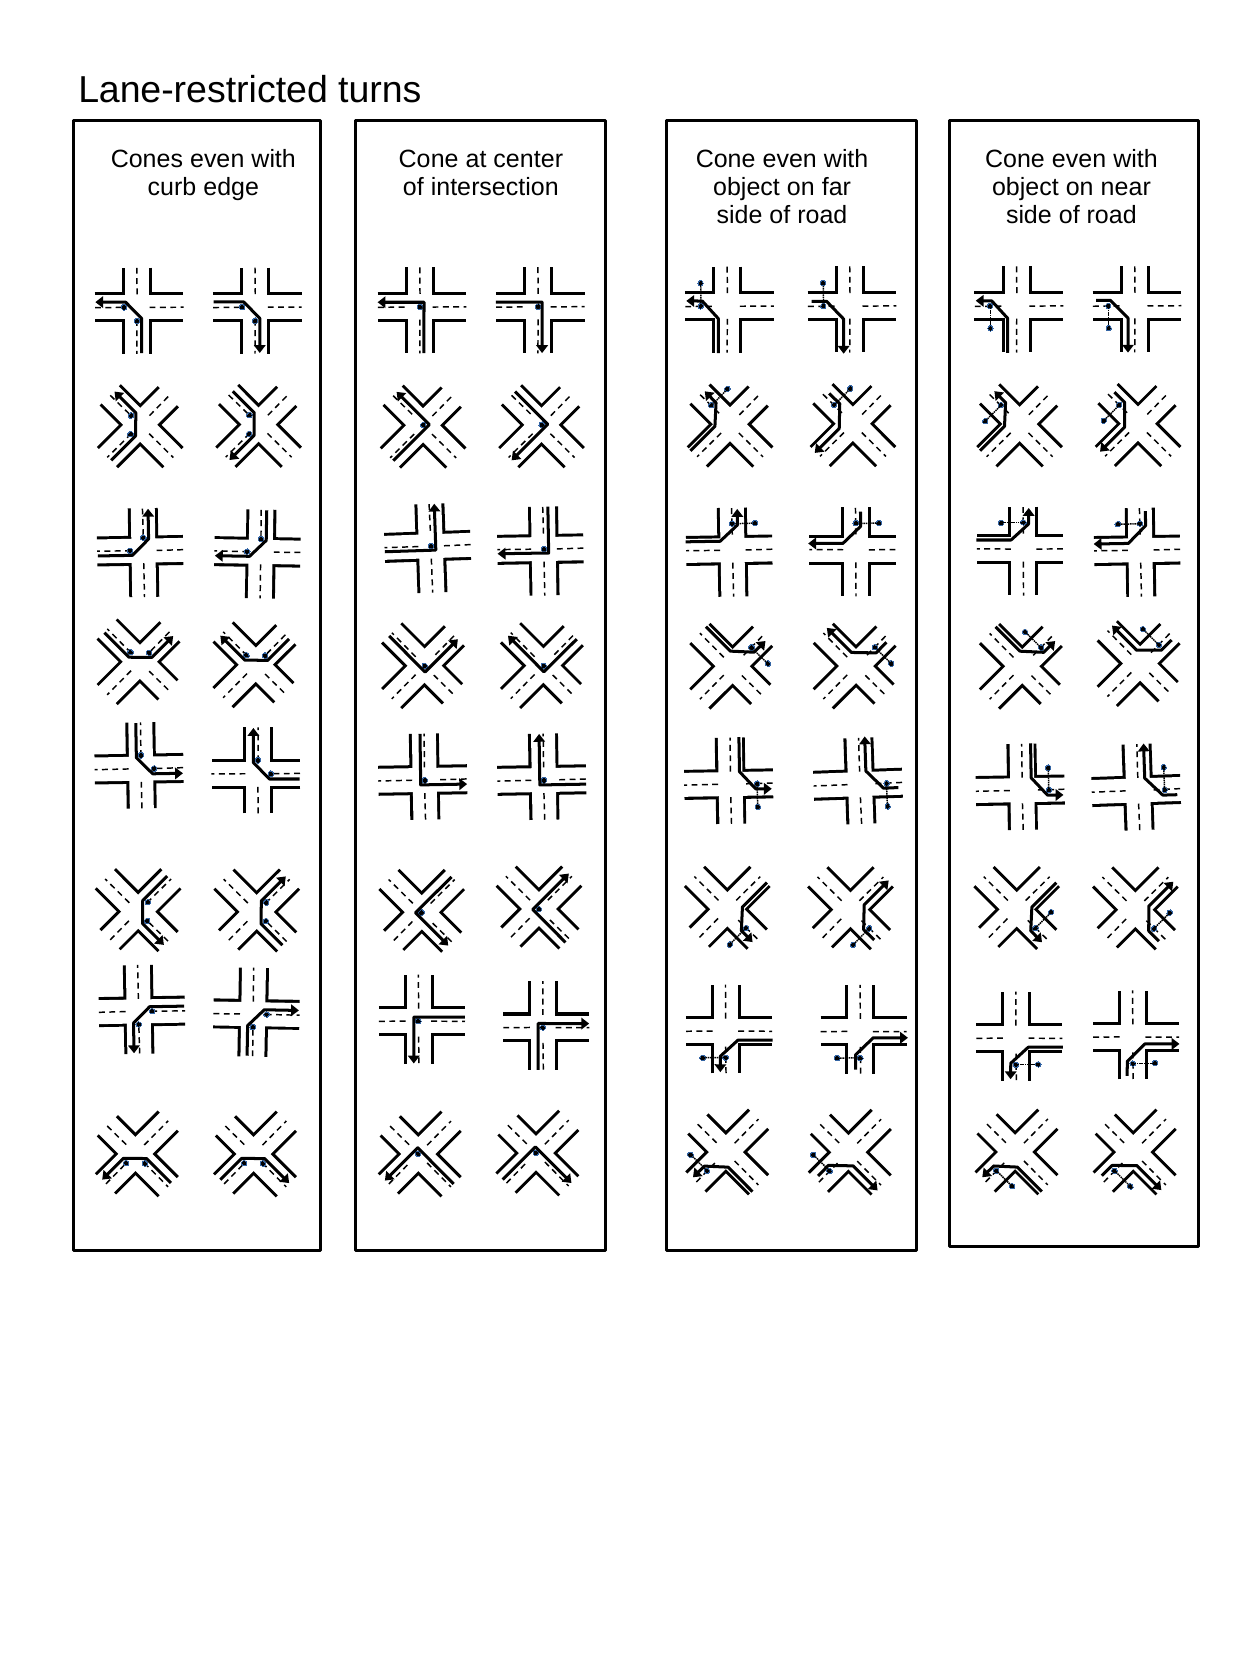

Lane-restricted turns
Cones even with curb edge
Cone at center of intersection
Cone even with object on far side of road
Cone even with object on near side of road